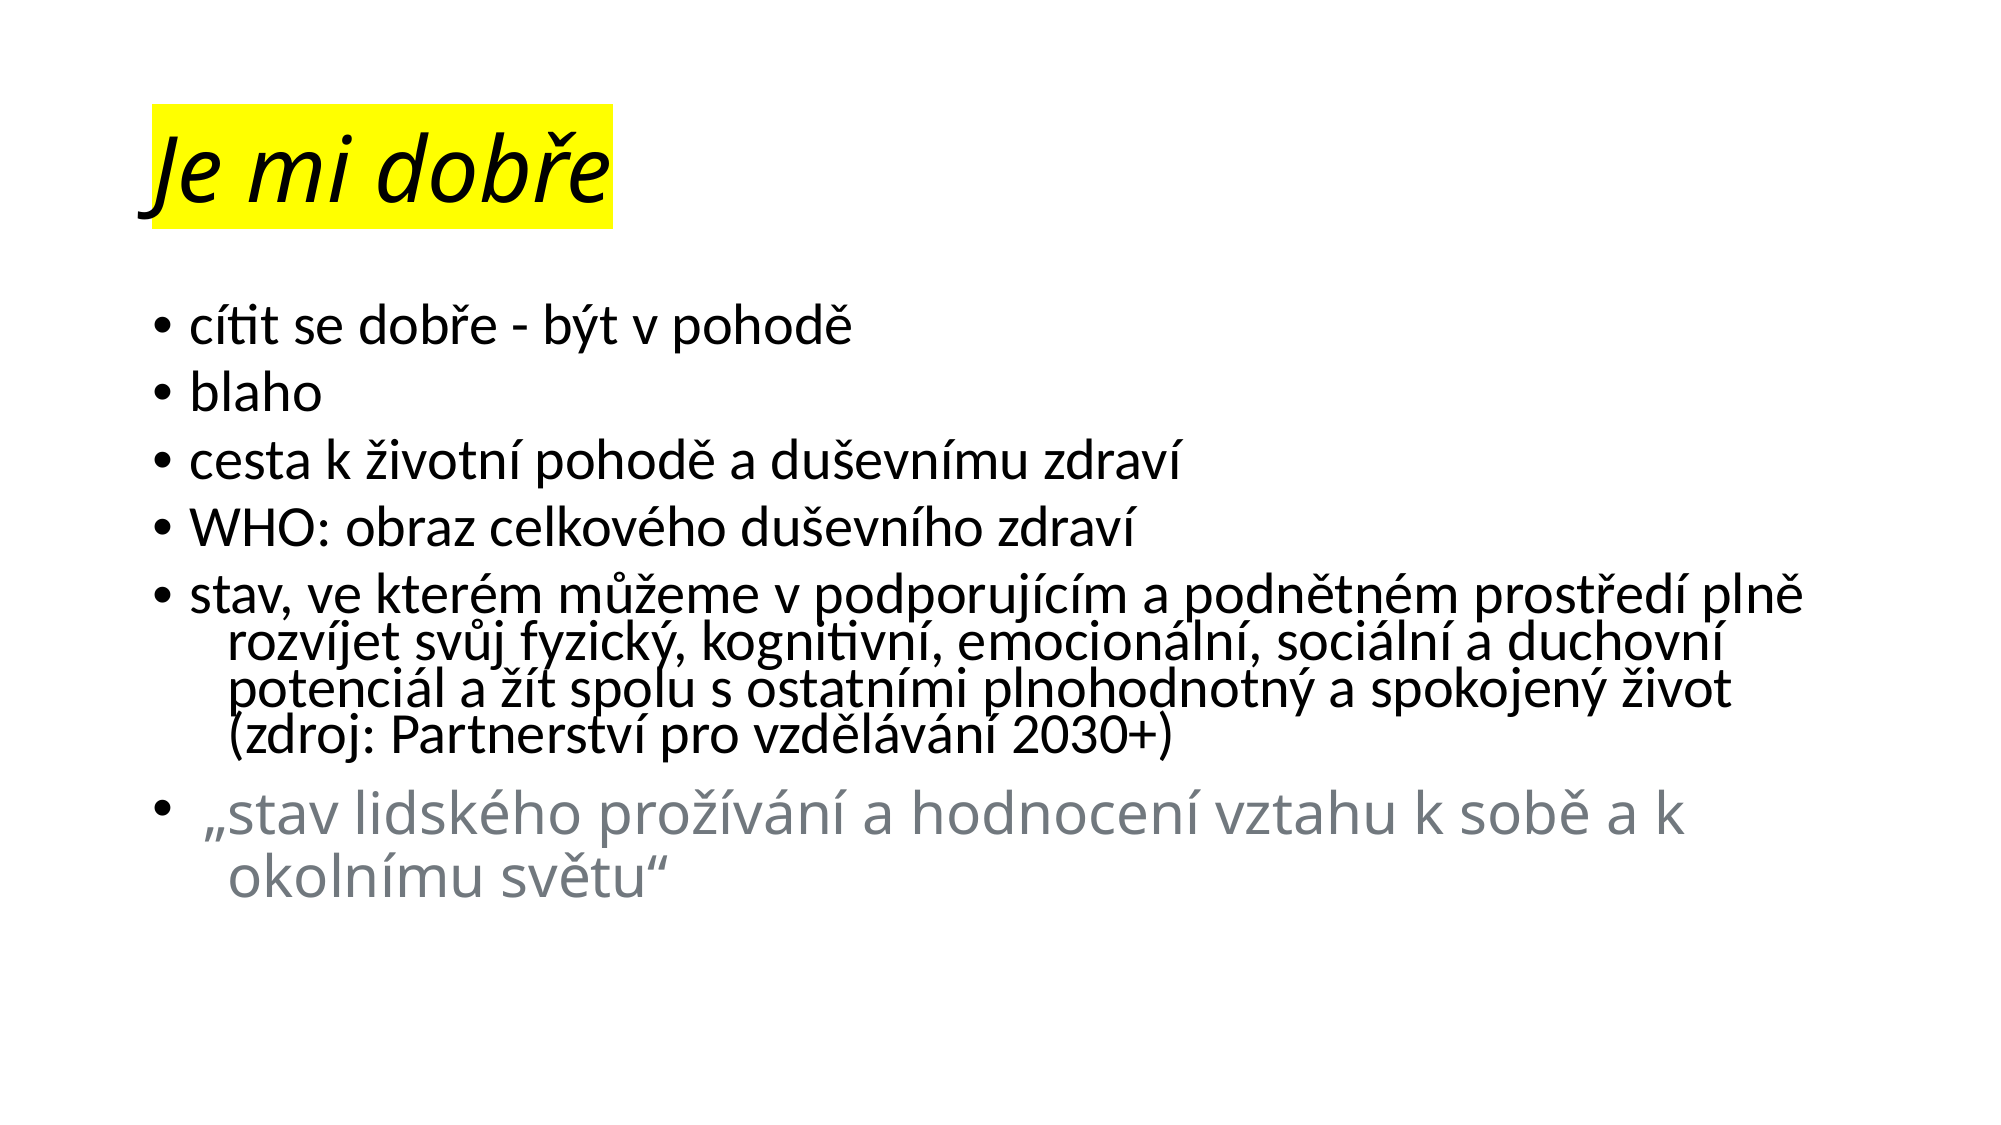

# Je mi dobře
cítit se dobře - být v pohodě
blaho
cesta k životní pohodě a duševnímu zdraví
WHO: obraz celkového duševního zdraví
stav, ve kterém můžeme v podporujícím a podnětném prostředí plně rozvíjet svůj fyzický, kognitivní, emocionální, sociální a duchovní potenciál a žít spolu s ostatními plnohodnotný a spokojený život (zdroj: Partnerství pro vzdělávání 2030+)
 „stav lidského prožívání a hodnocení vztahu k sobě a k okolnímu světu“